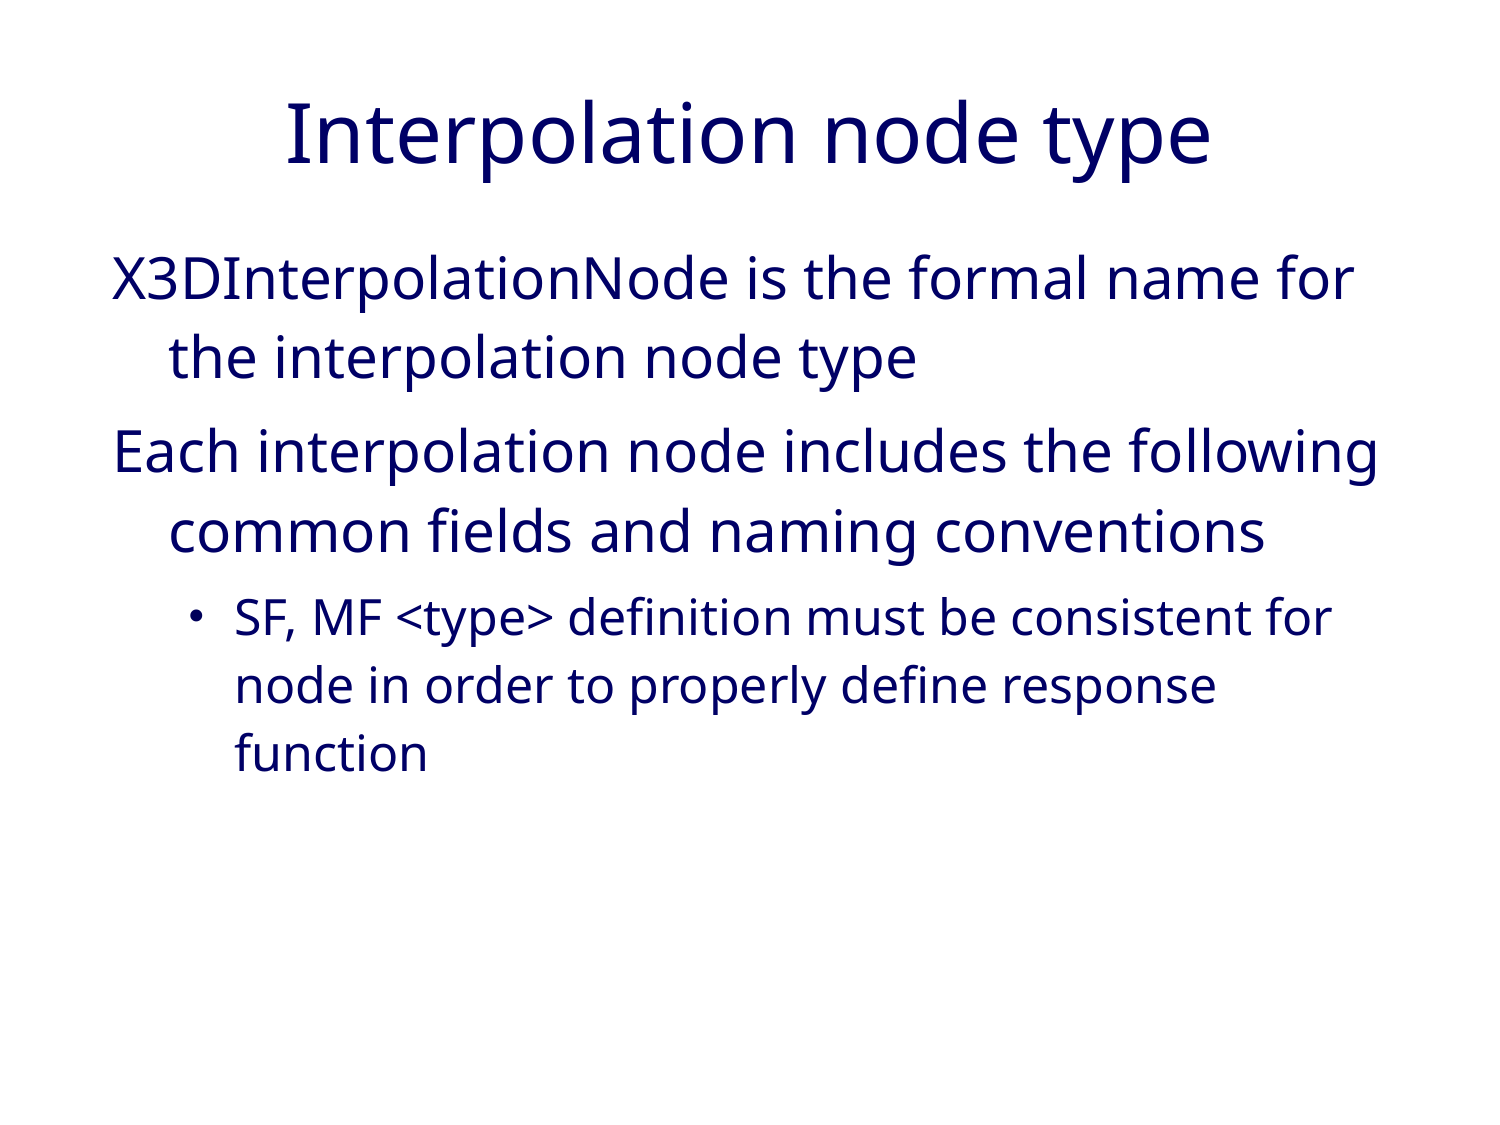

# Interpolation node type
X3DInterpolationNode is the formal name for the interpolation node type
Each interpolation node includes the following common fields and naming conventions
SF, MF <type> definition must be consistent for node in order to properly define response function